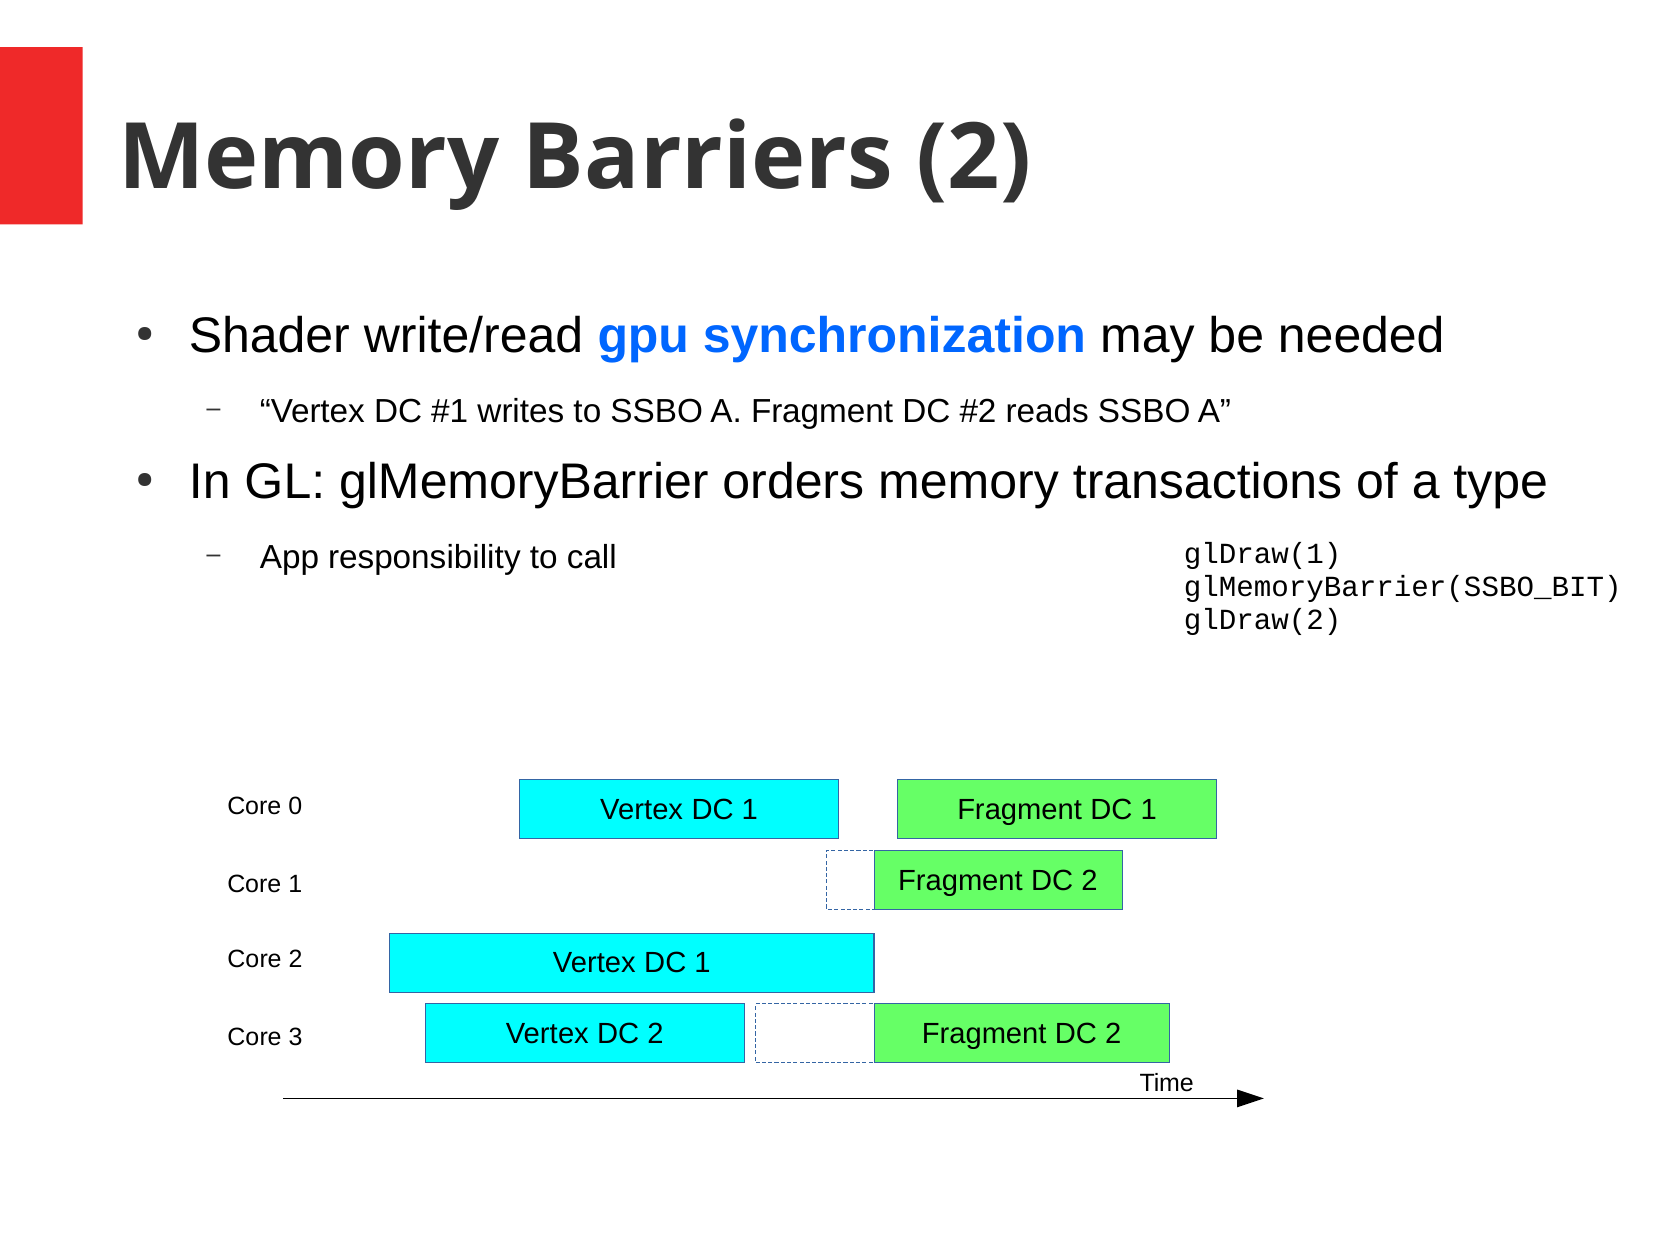

# Memory Barriers (2)
Shader write/read gpu synchronization may be needed
“Vertex DC #1 writes to SSBO A. Fragment DC #2 reads SSBO A”
In GL: glMemoryBarrier orders memory transactions of a type
App responsibility to call
glDraw(1)
glMemoryBarrier(SSBO_BIT)
glDraw(2)
Vertex DC 1
Fragment DC 1
Core 0
Fragment DC 2
Core 1
Vertex DC 1
Vertex DC 1
Core 2
Vertex DC 2
Fragment DC 2
Core 3
Time